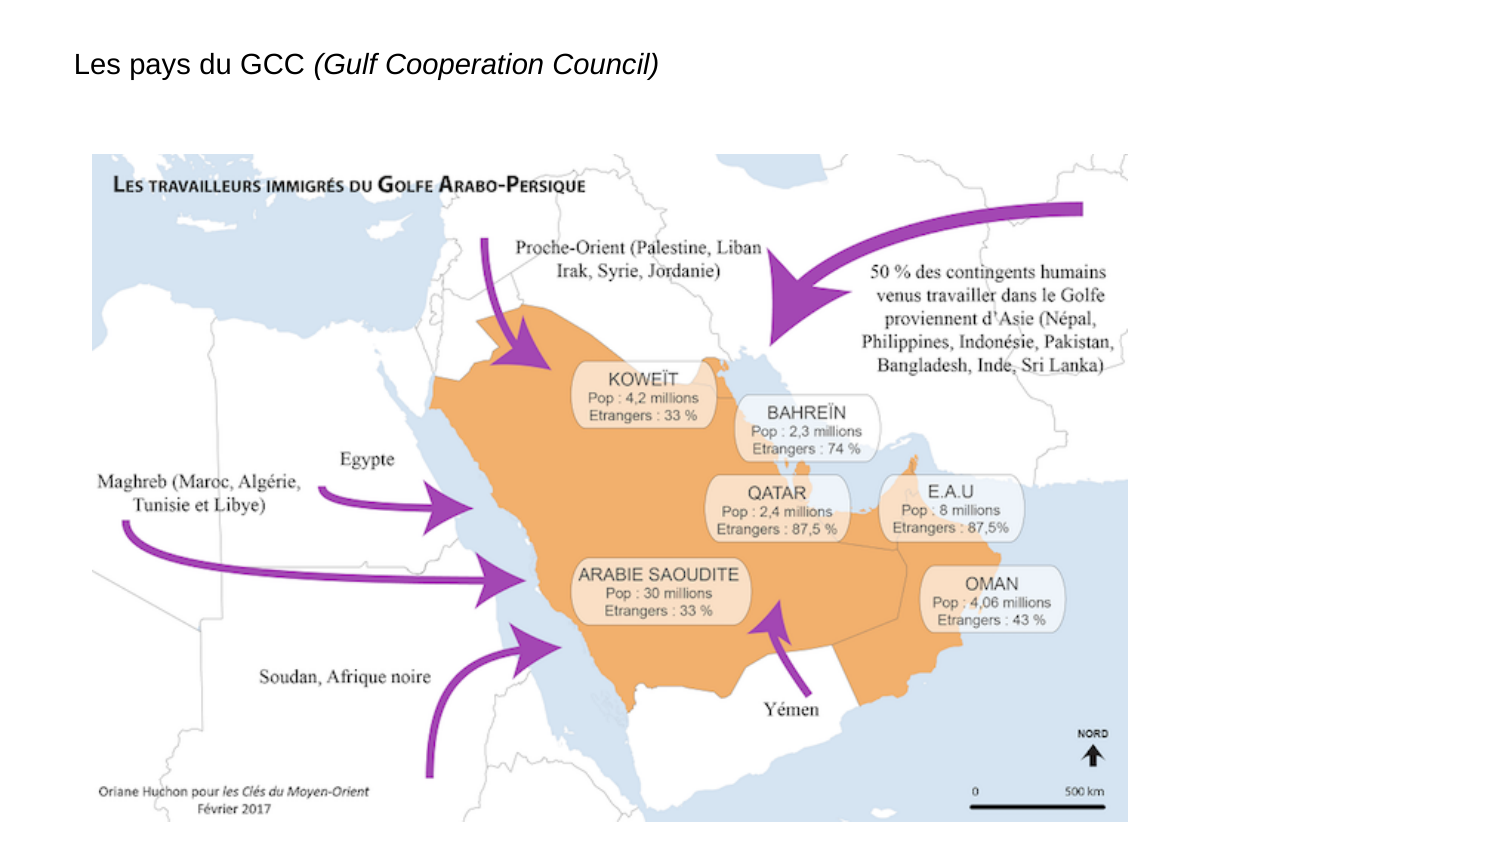

# Les pays du GCC (Gulf Cooperation Council)